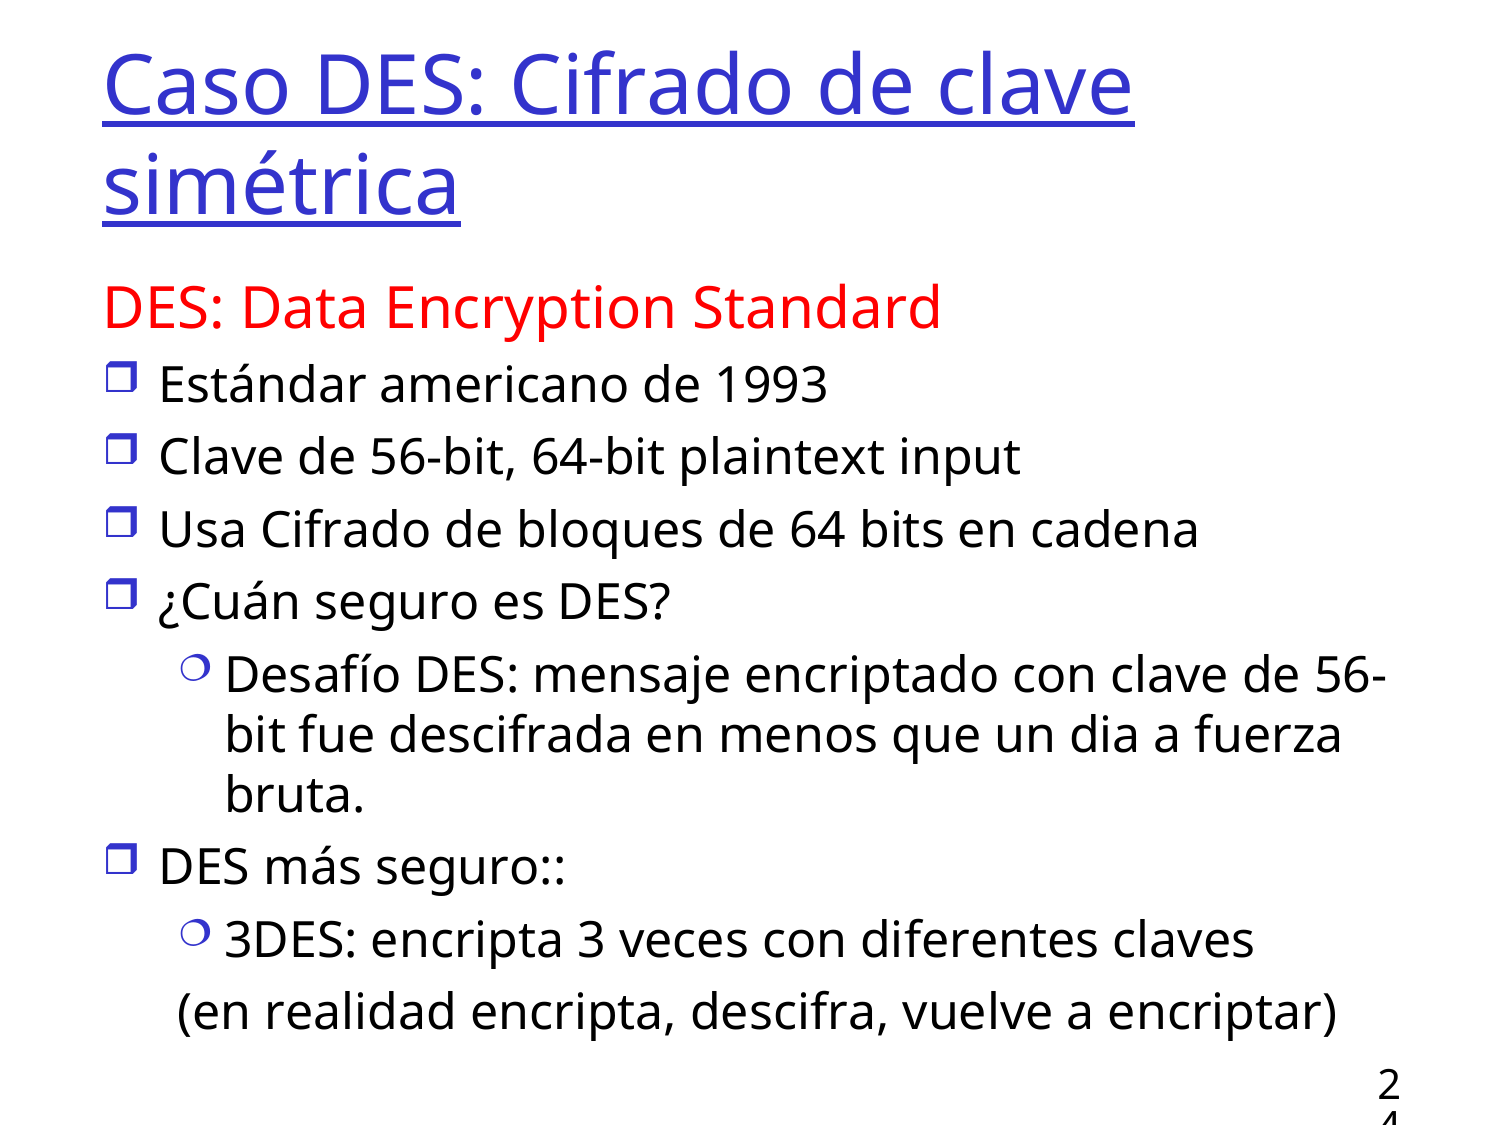

# Caso DES: Cifrado de clave simétrica
DES: Data Encryption Standard
Estándar americano de 1993
Clave de 56-bit, 64-bit plaintext input
Usa Cifrado de bloques de 64 bits en cadena
¿Cuán seguro es DES?
Desafío DES: mensaje encriptado con clave de 56-bit fue descifrada en menos que un dia a fuerza bruta.
DES más seguro::
3DES: encripta 3 veces con diferentes claves
(en realidad encripta, descifra, vuelve a encriptar)
24